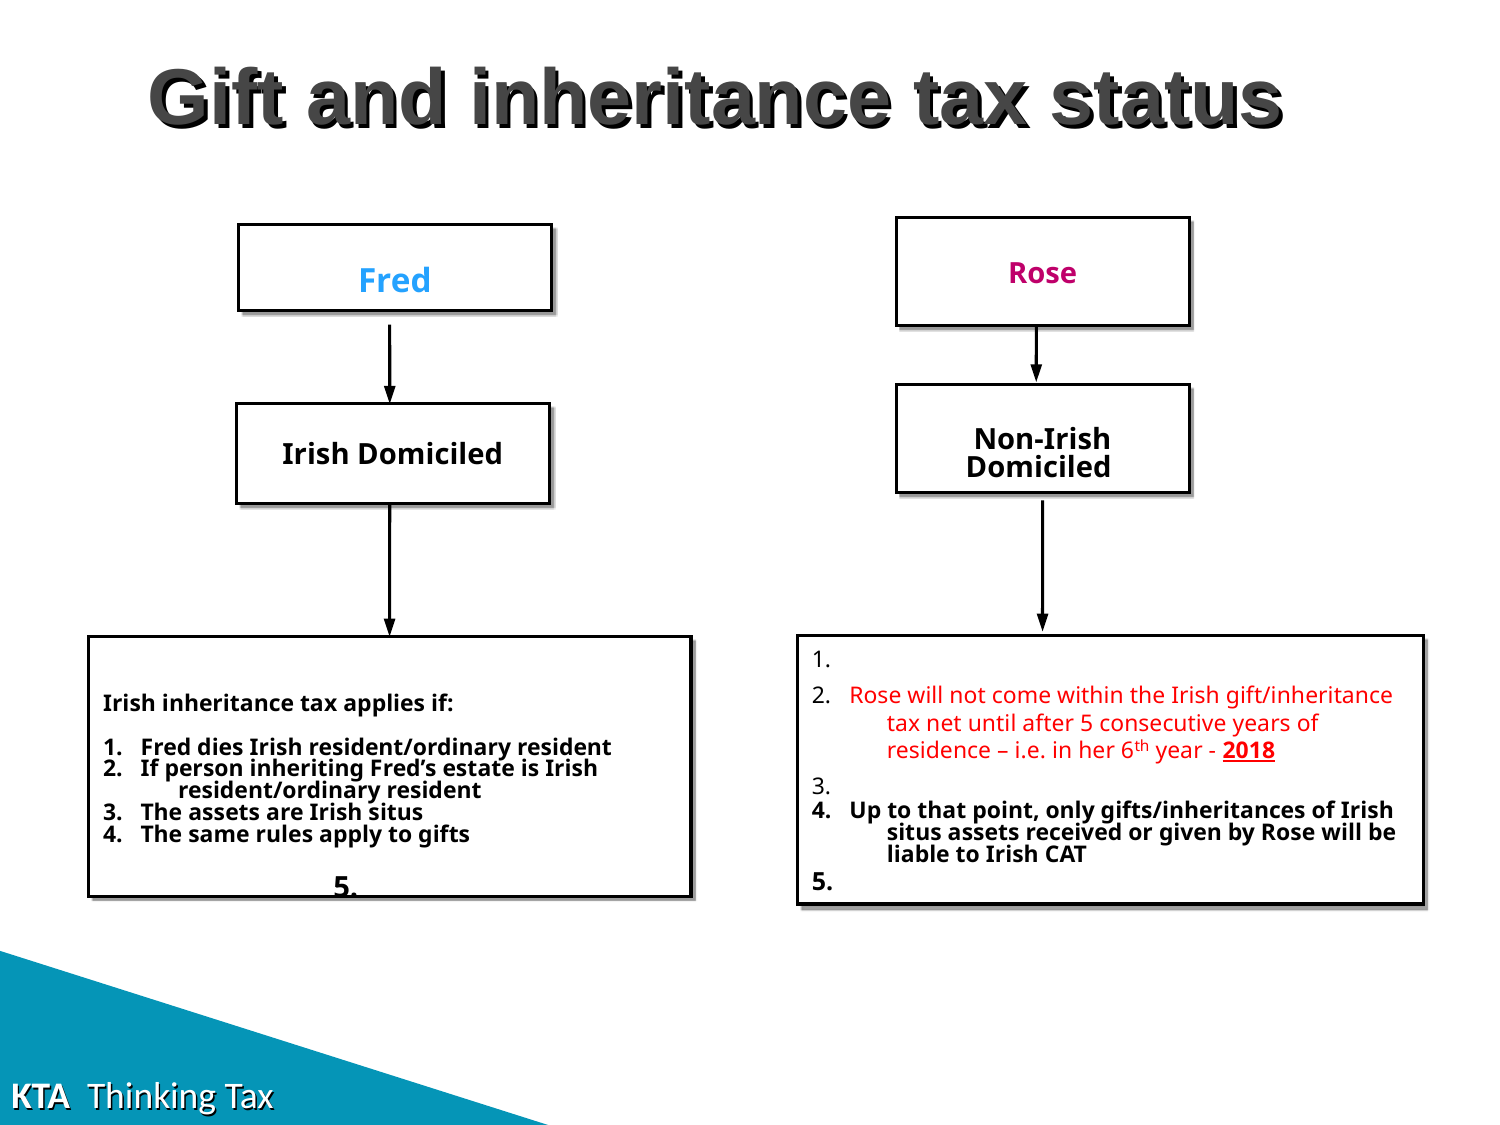

# Gift and inheritance tax status
Rose
Non-Irish Domiciled
Rose will not come within the Irish gift/inheritance tax net until after 5 consecutive years of residence – i.e. in her 6th year - 2018
Up to that point, only gifts/inheritances of Irish situs assets received or given by Rose will be liable to Irish CAT
Fred
Irish Domiciled
Irish inheritance tax applies if:
Fred dies Irish resident/ordinary resident
If person inheriting Fred’s estate is Irish resident/ordinary resident
The assets are Irish situs
The same rules apply to gifts